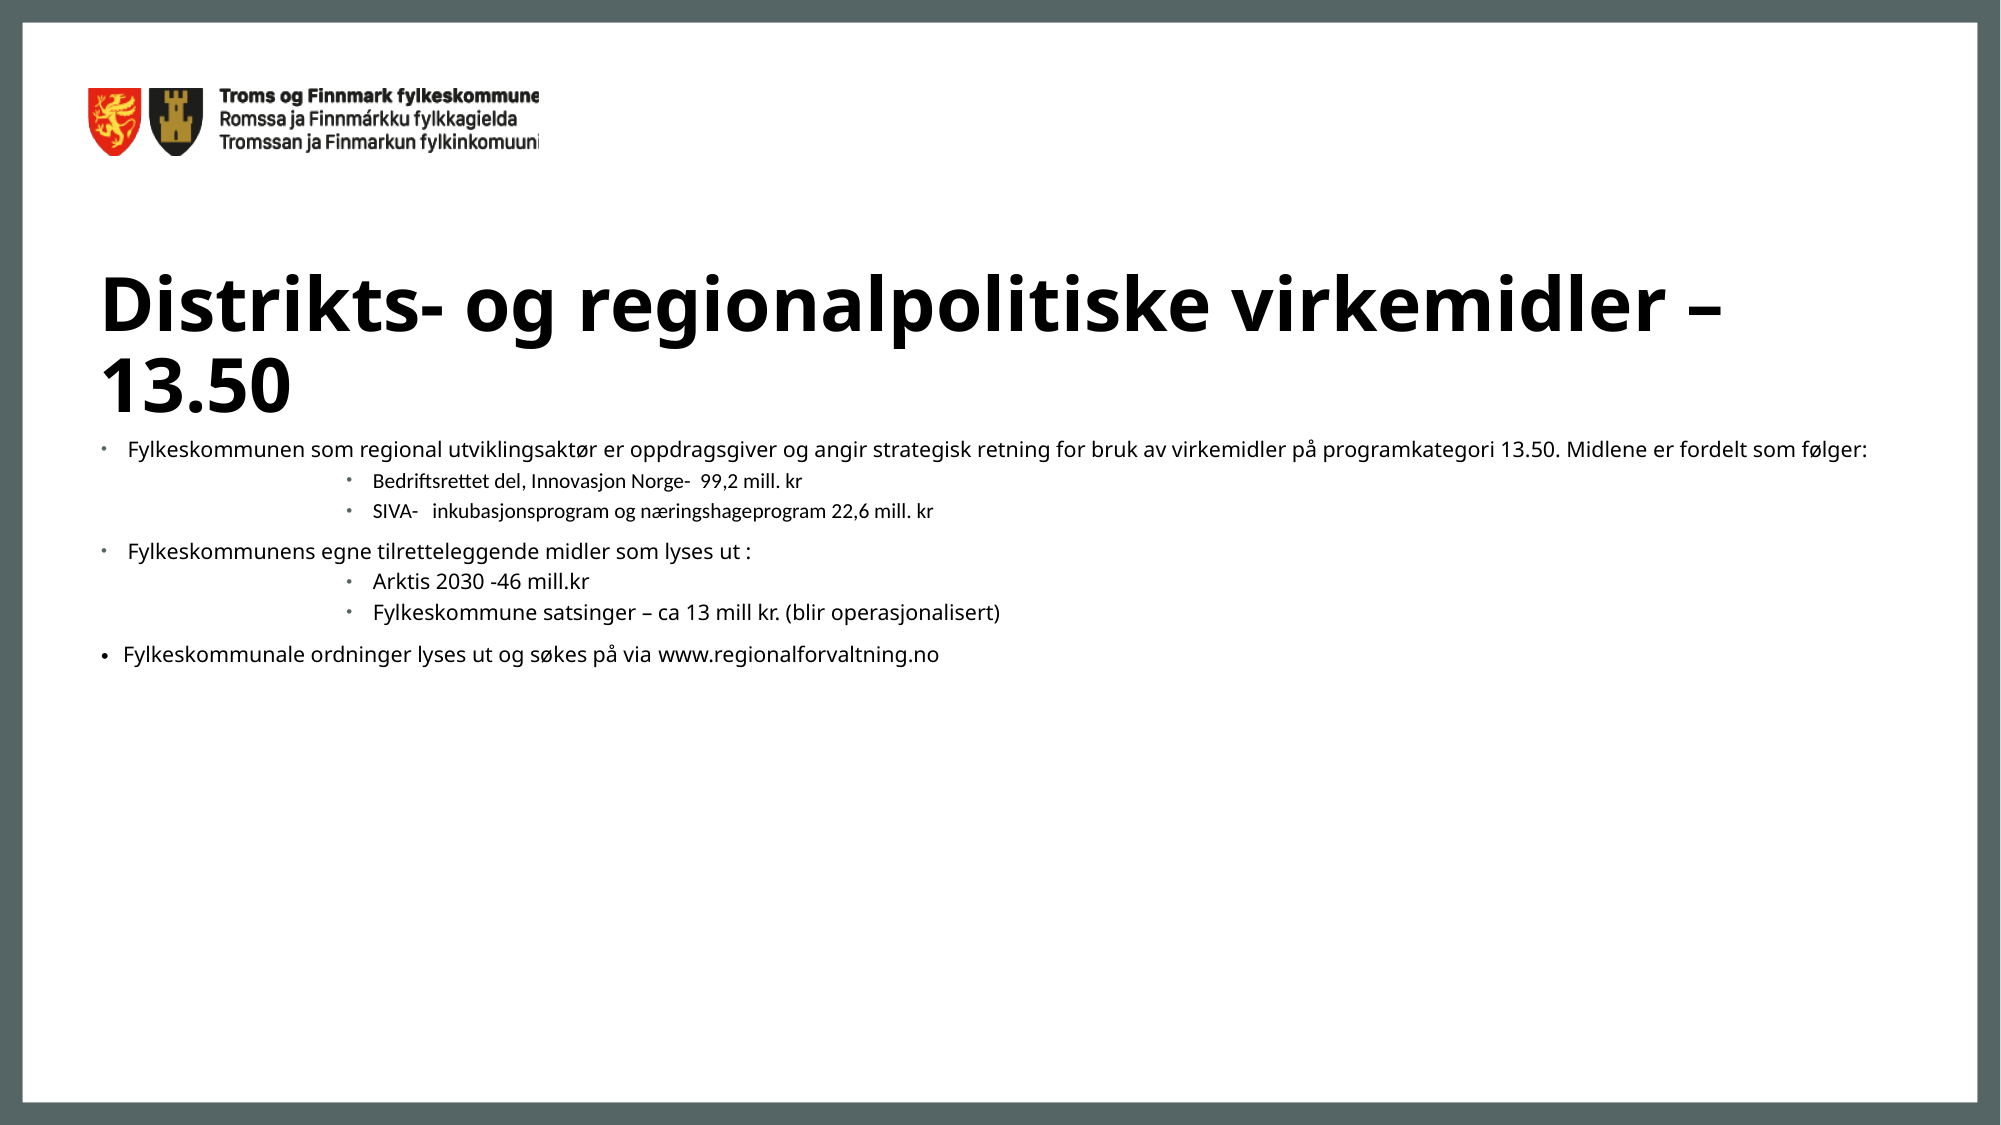

# Distrikts- og regionalpolitiske virkemidler – 13.50
Fylkeskommunen som regional utviklingsaktør er oppdragsgiver og angir strategisk retning for bruk av virkemidler på programkategori 13.50. Midlene er fordelt som følger:
Bedriftsrettet del, Innovasjon Norge- 99,2 mill. kr
SIVA- inkubasjonsprogram og næringshageprogram 22,6 mill. kr
Fylkeskommunens egne tilretteleggende midler som lyses ut :
Arktis 2030 -46 mill.kr
Fylkeskommune satsinger – ca 13 mill kr. (blir operasjonalisert)
Fylkeskommunale ordninger lyses ut og søkes på via www.regionalforvaltning.no